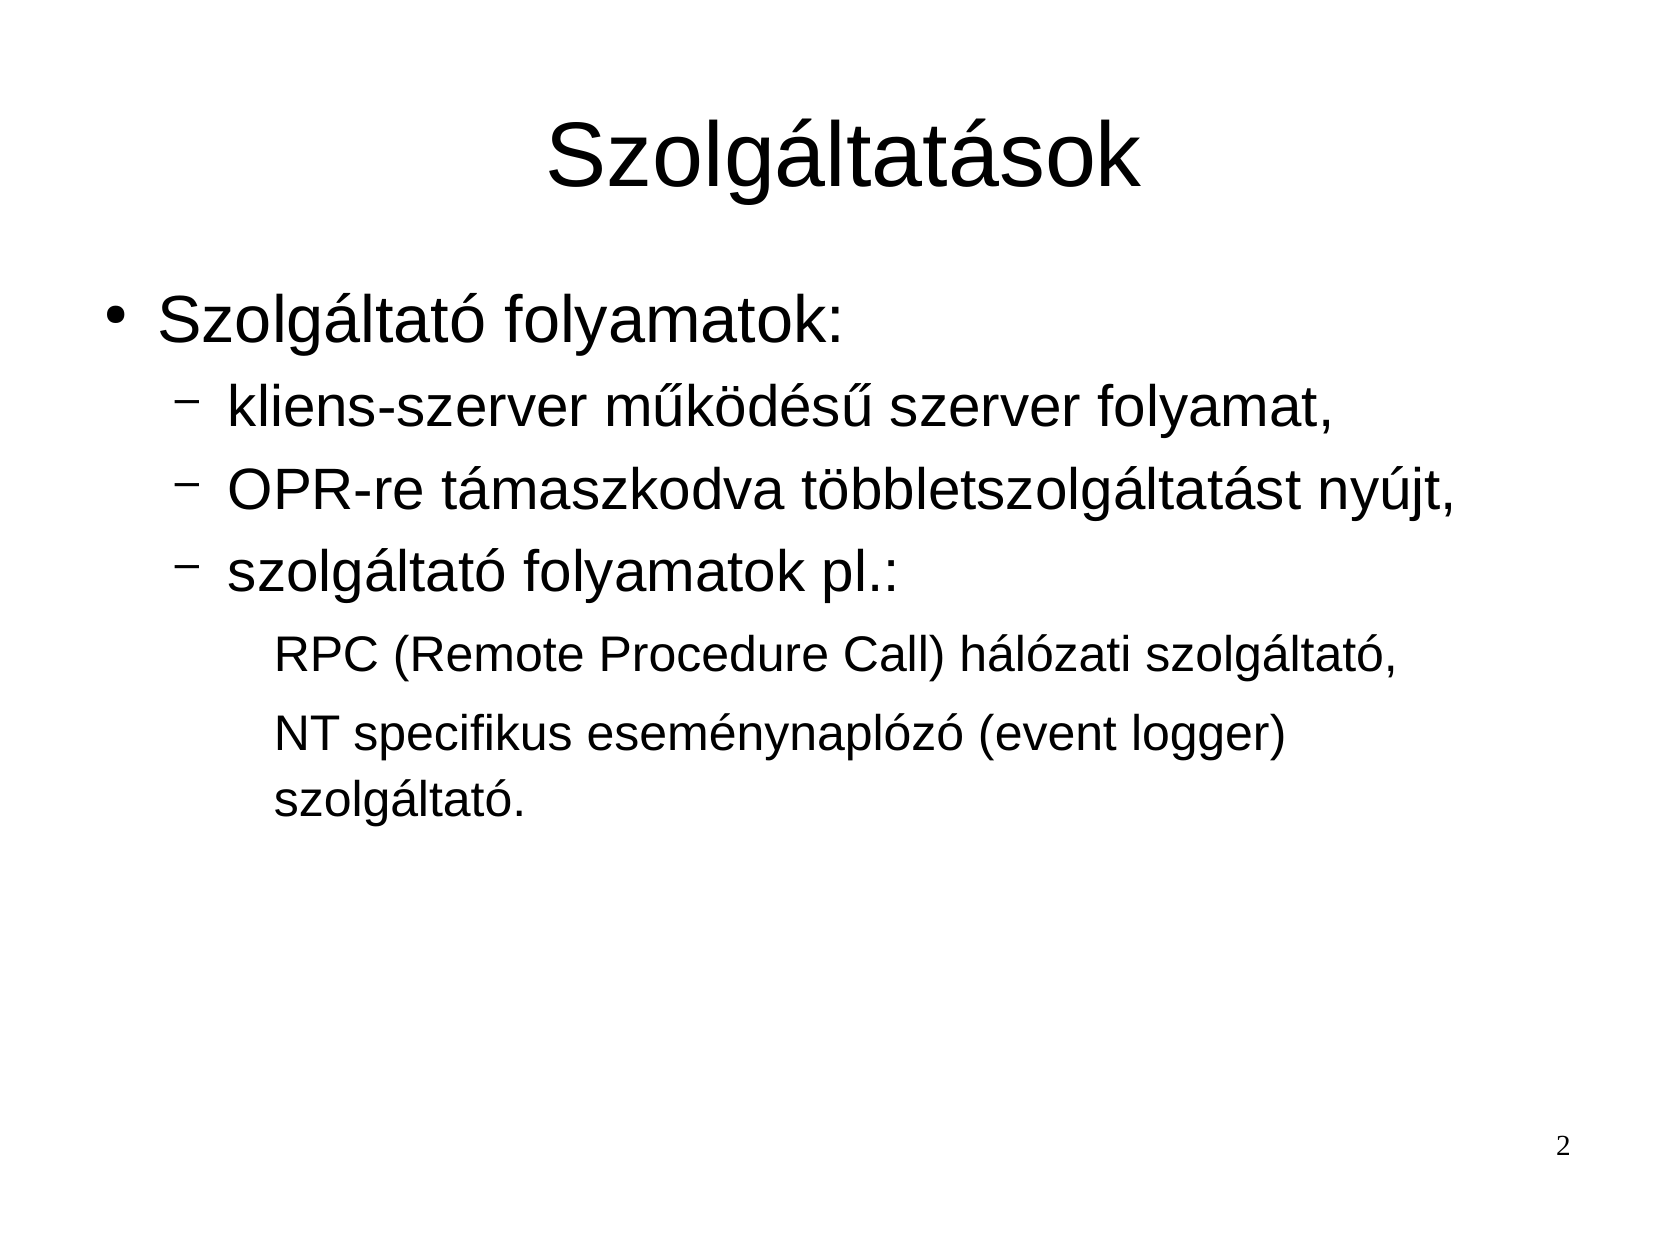

# Szolgáltatások
Szolgáltató folyamatok:
kliens-szerver működésű szerver folyamat,
OPR-re támaszkodva többletszolgáltatást nyújt,
szolgáltató folyamatok pl.:
RPC (Remote Procedure Call) hálózati szolgáltató,
NT specifikus eseménynaplózó (event logger) szolgáltató.
2